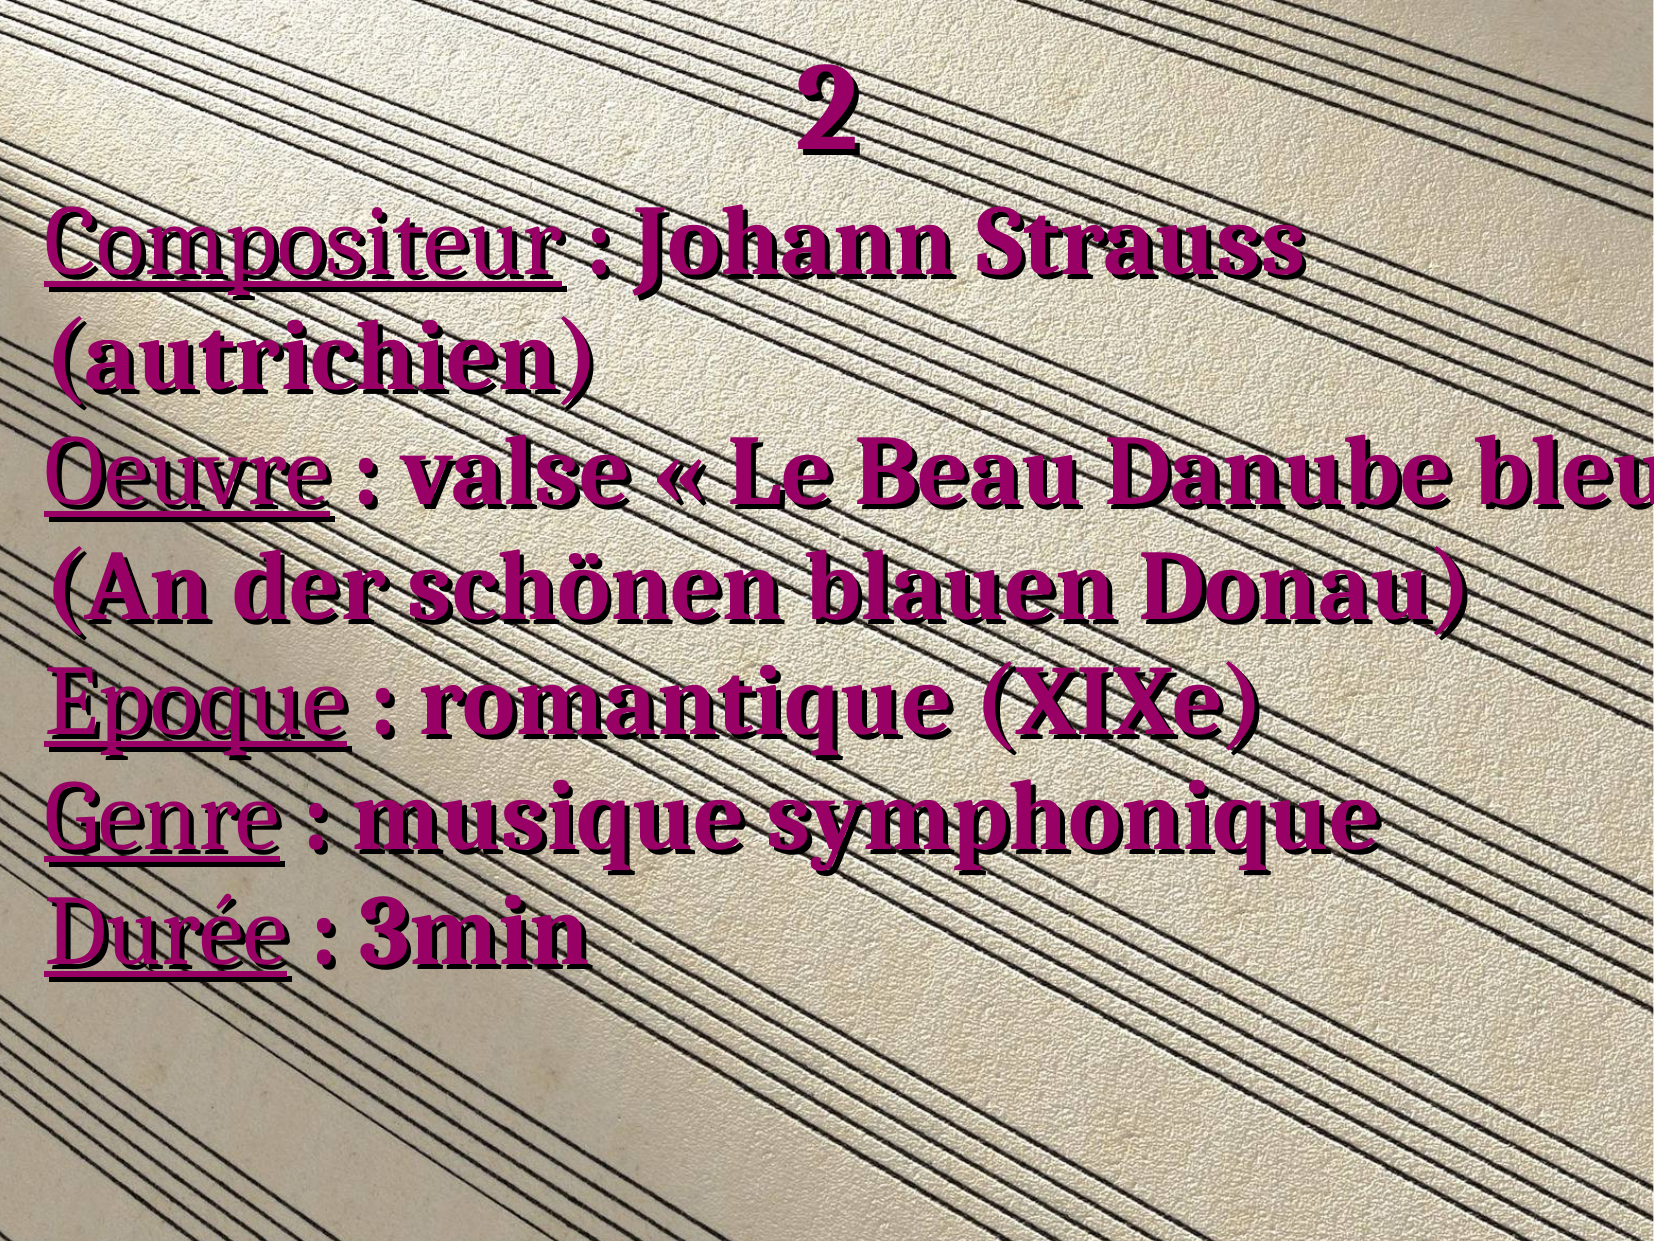

2
Compositeur : Johann Strauss (autrichien)
Oeuvre : valse « Le Beau Danube bleu“ (An der schönen blauen Donau)
Epoque : romantique (XIXe)
Genre : musique symphonique
Durée : 3min